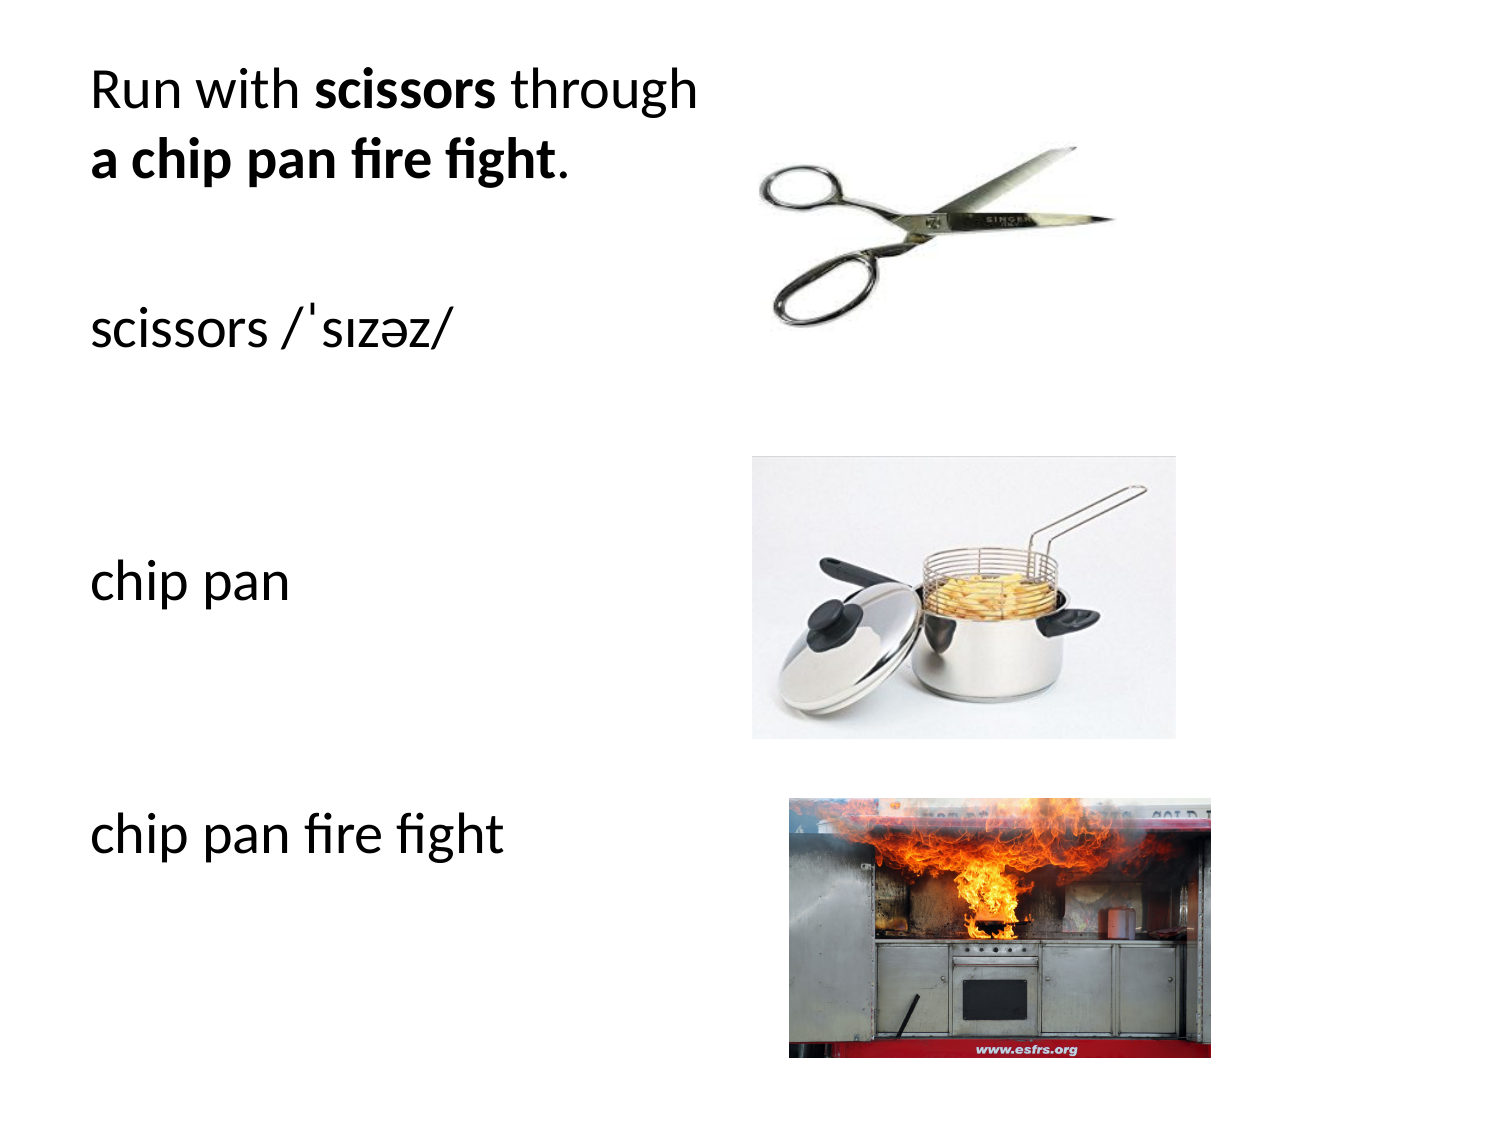

# Run with scissors through a chip pan fire fight.
scissors /ˈsɪzəz/
chip pan
chip pan fire fight